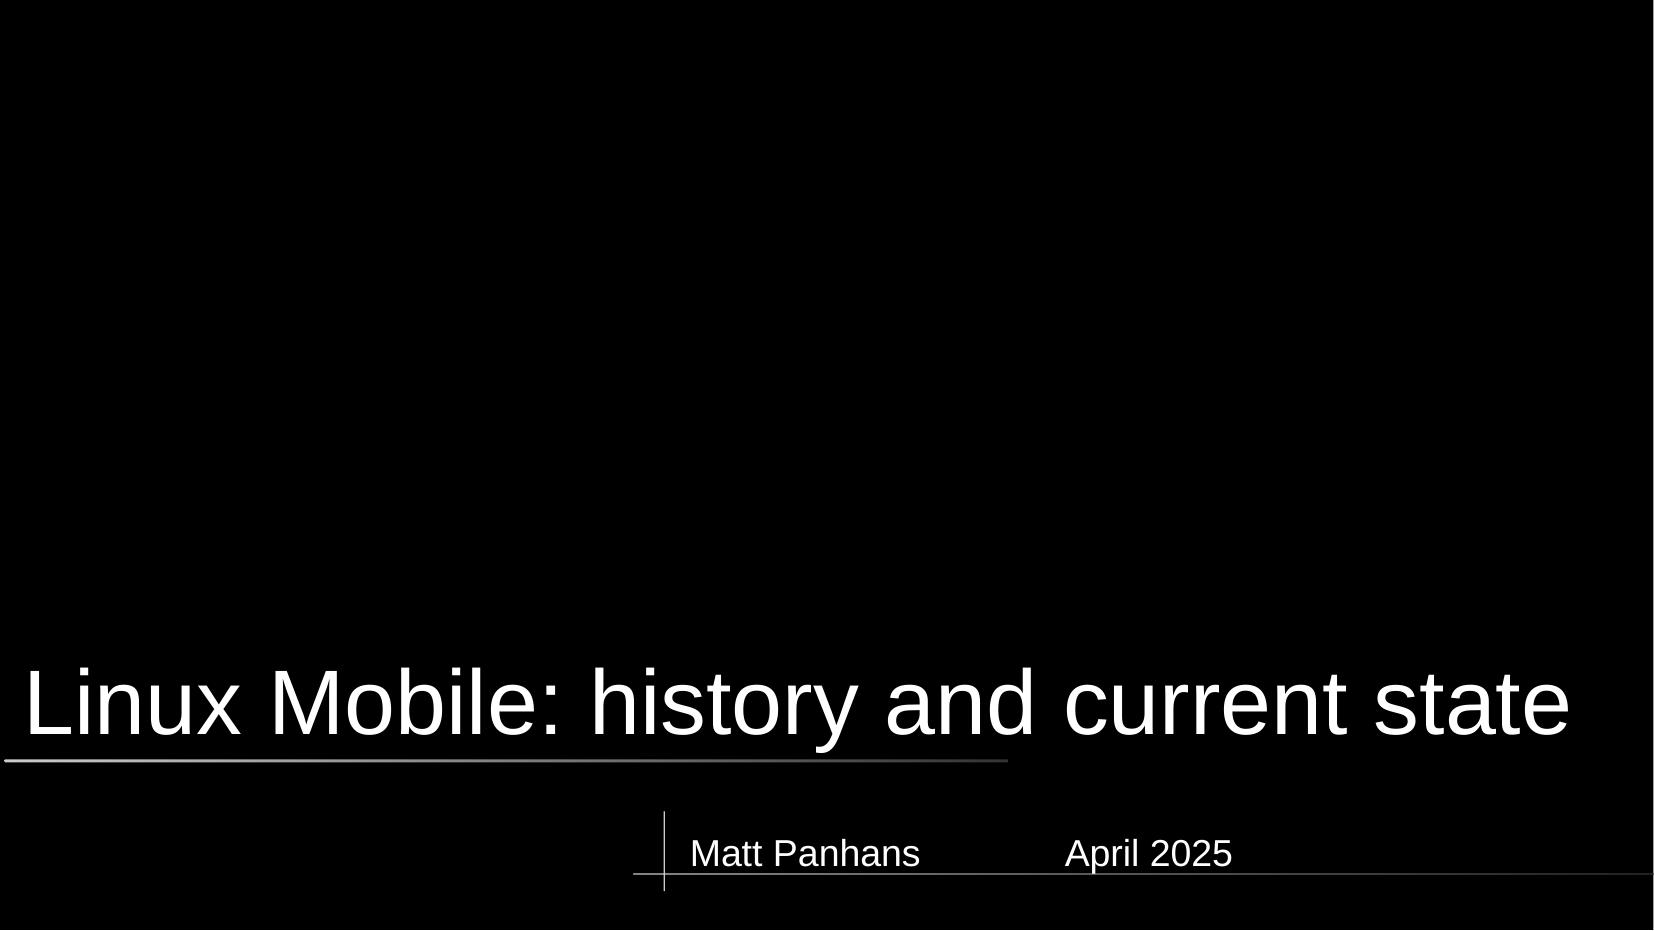

# Linux Mobile: history and current state
Matt Panhans		April 2025